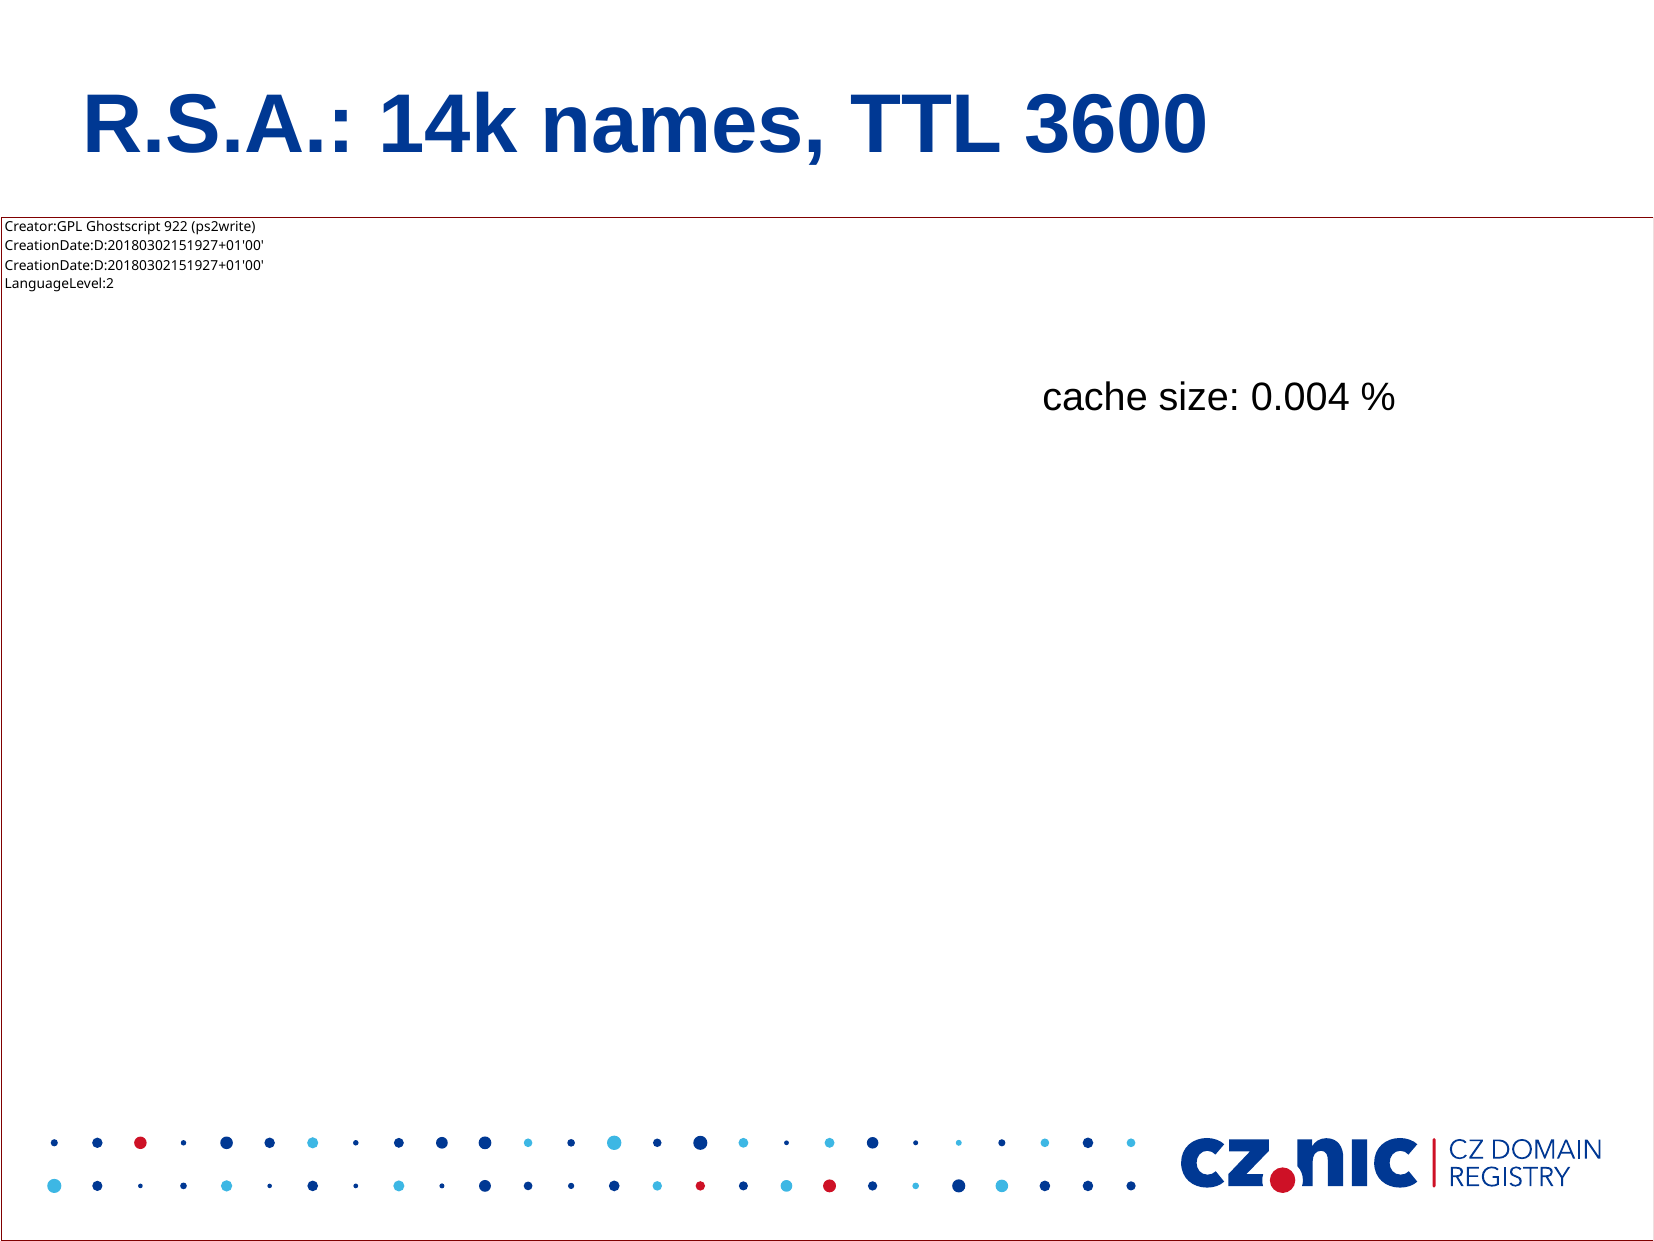

# R.S.A.: 14k names, TTL 3600
cache size: 0.004 %